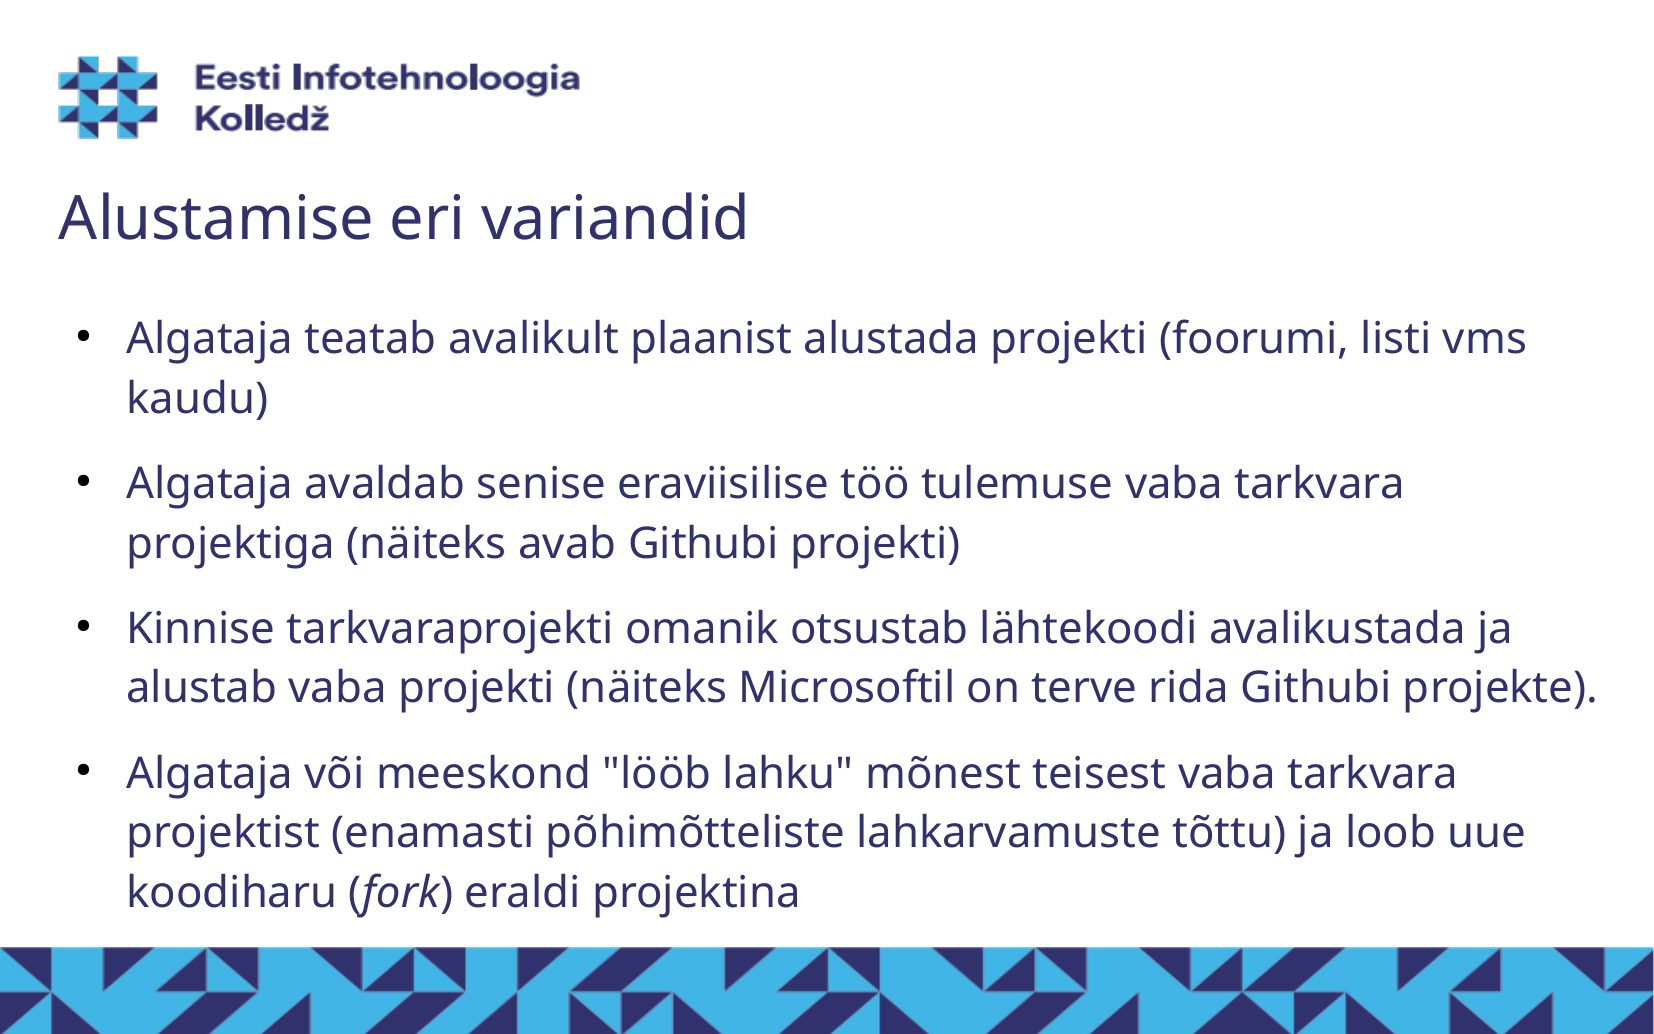

# Alustamise eri variandid
Algataja teatab avalikult plaanist alustada projekti (foorumi, listi vms kaudu)
Algataja avaldab senise eraviisilise töö tulemuse vaba tarkvara projektiga (näiteks avab Githubi projekti)
Kinnise tarkvaraprojekti omanik otsustab lähtekoodi avalikustada ja alustab vaba projekti (näiteks Microsoftil on terve rida Githubi projekte).
Algataja või meeskond "lööb lahku" mõnest teisest vaba tarkvara projektist (enamasti põhimõtteliste lahkarvamuste tõttu) ja loob uue koodiharu (fork) eraldi projektina